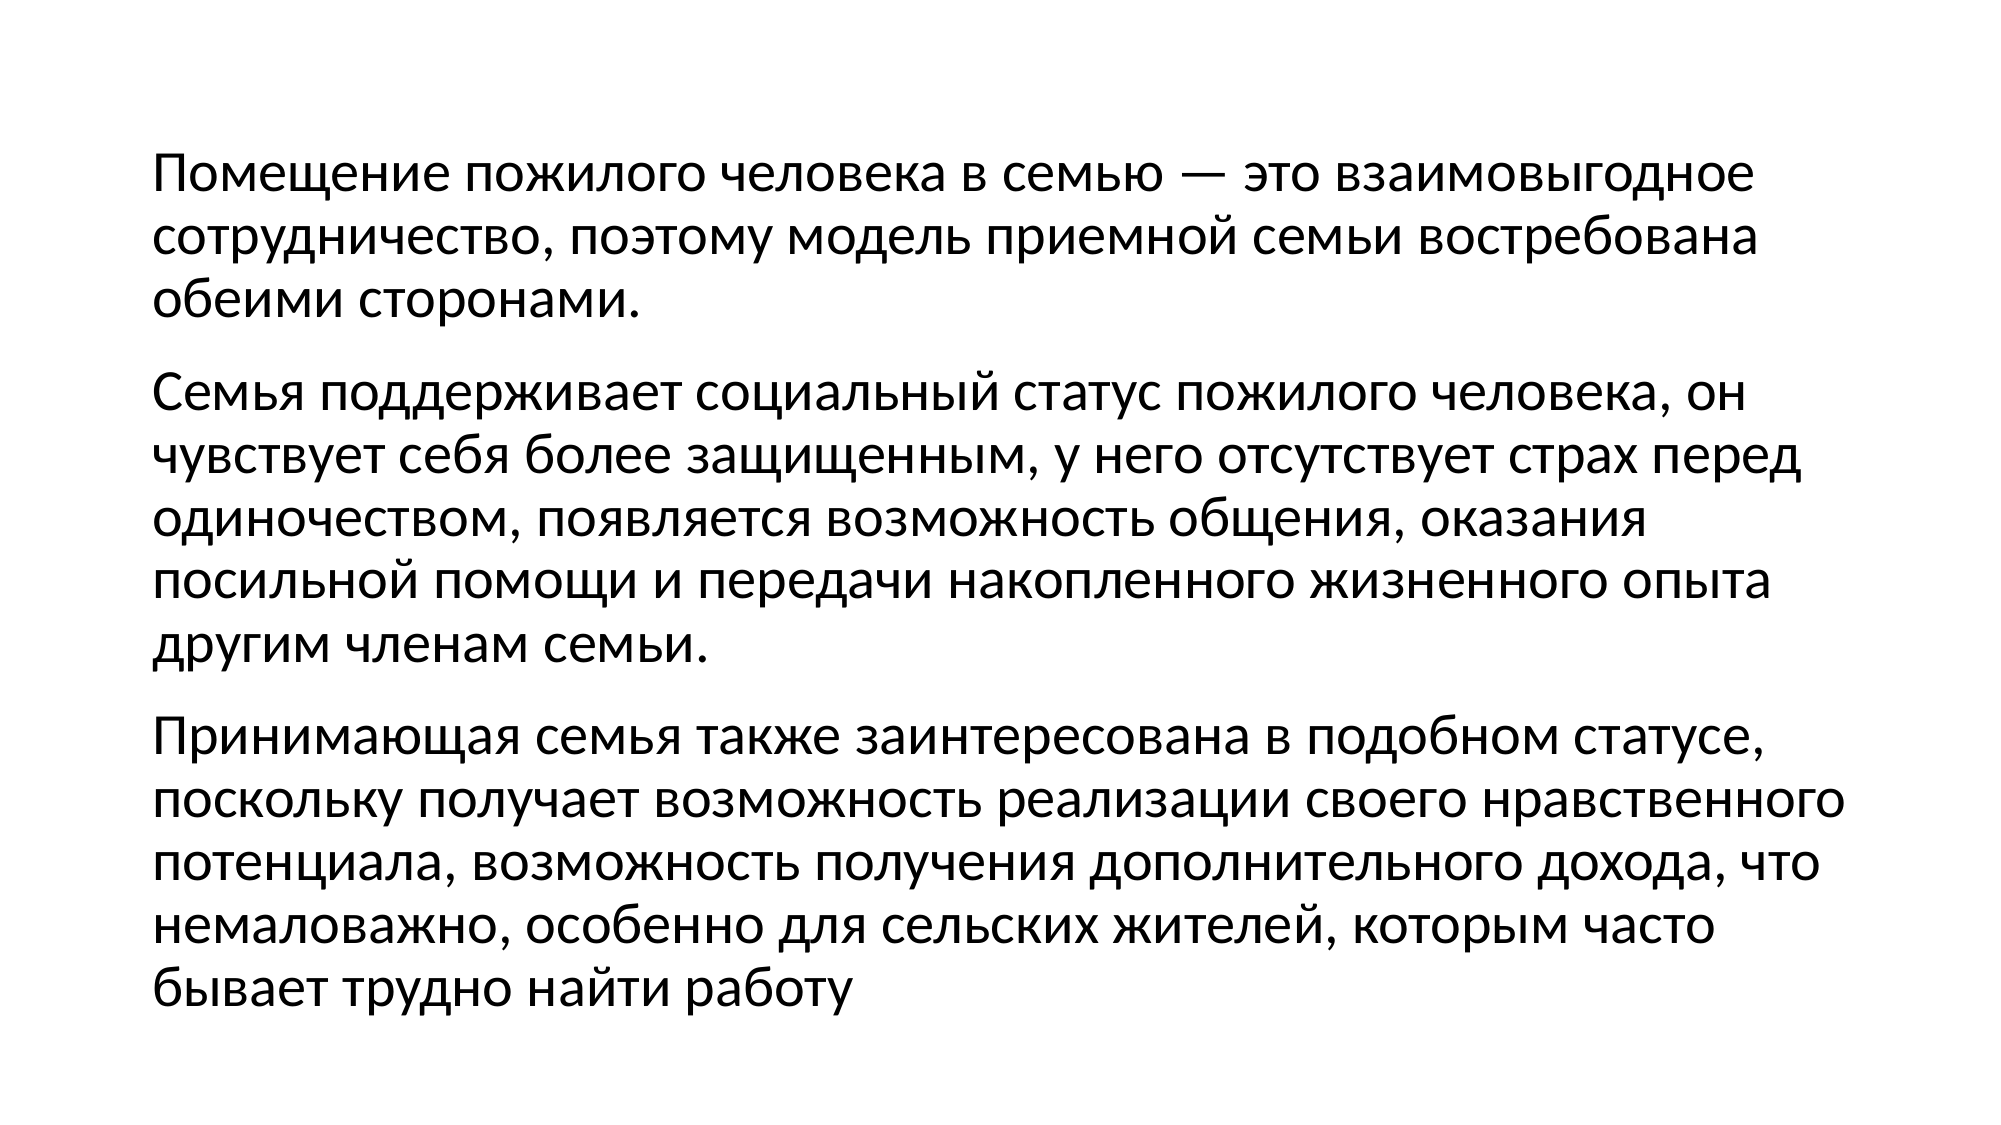

#
Помещение пожилого человека в семью — это взаимовыгодное сотрудничество, поэтому модель приемной семьи востребована обеими сторонами.
Семья поддерживает социальный статус пожилого человека, он чувствует себя более защищенным, у него отсутствует страх перед одиночеством, появляется возможность общения, оказания посильной помощи и передачи накопленного жизненного опыта другим членам семьи.
Принимающая семья также заинтересована в подобном статусе, поскольку получает возможность реализации своего нравственного потенциала, возможность получения дополнительного дохода, что немаловажно, особенно для сельских жителей, которым часто бывает трудно найти работу